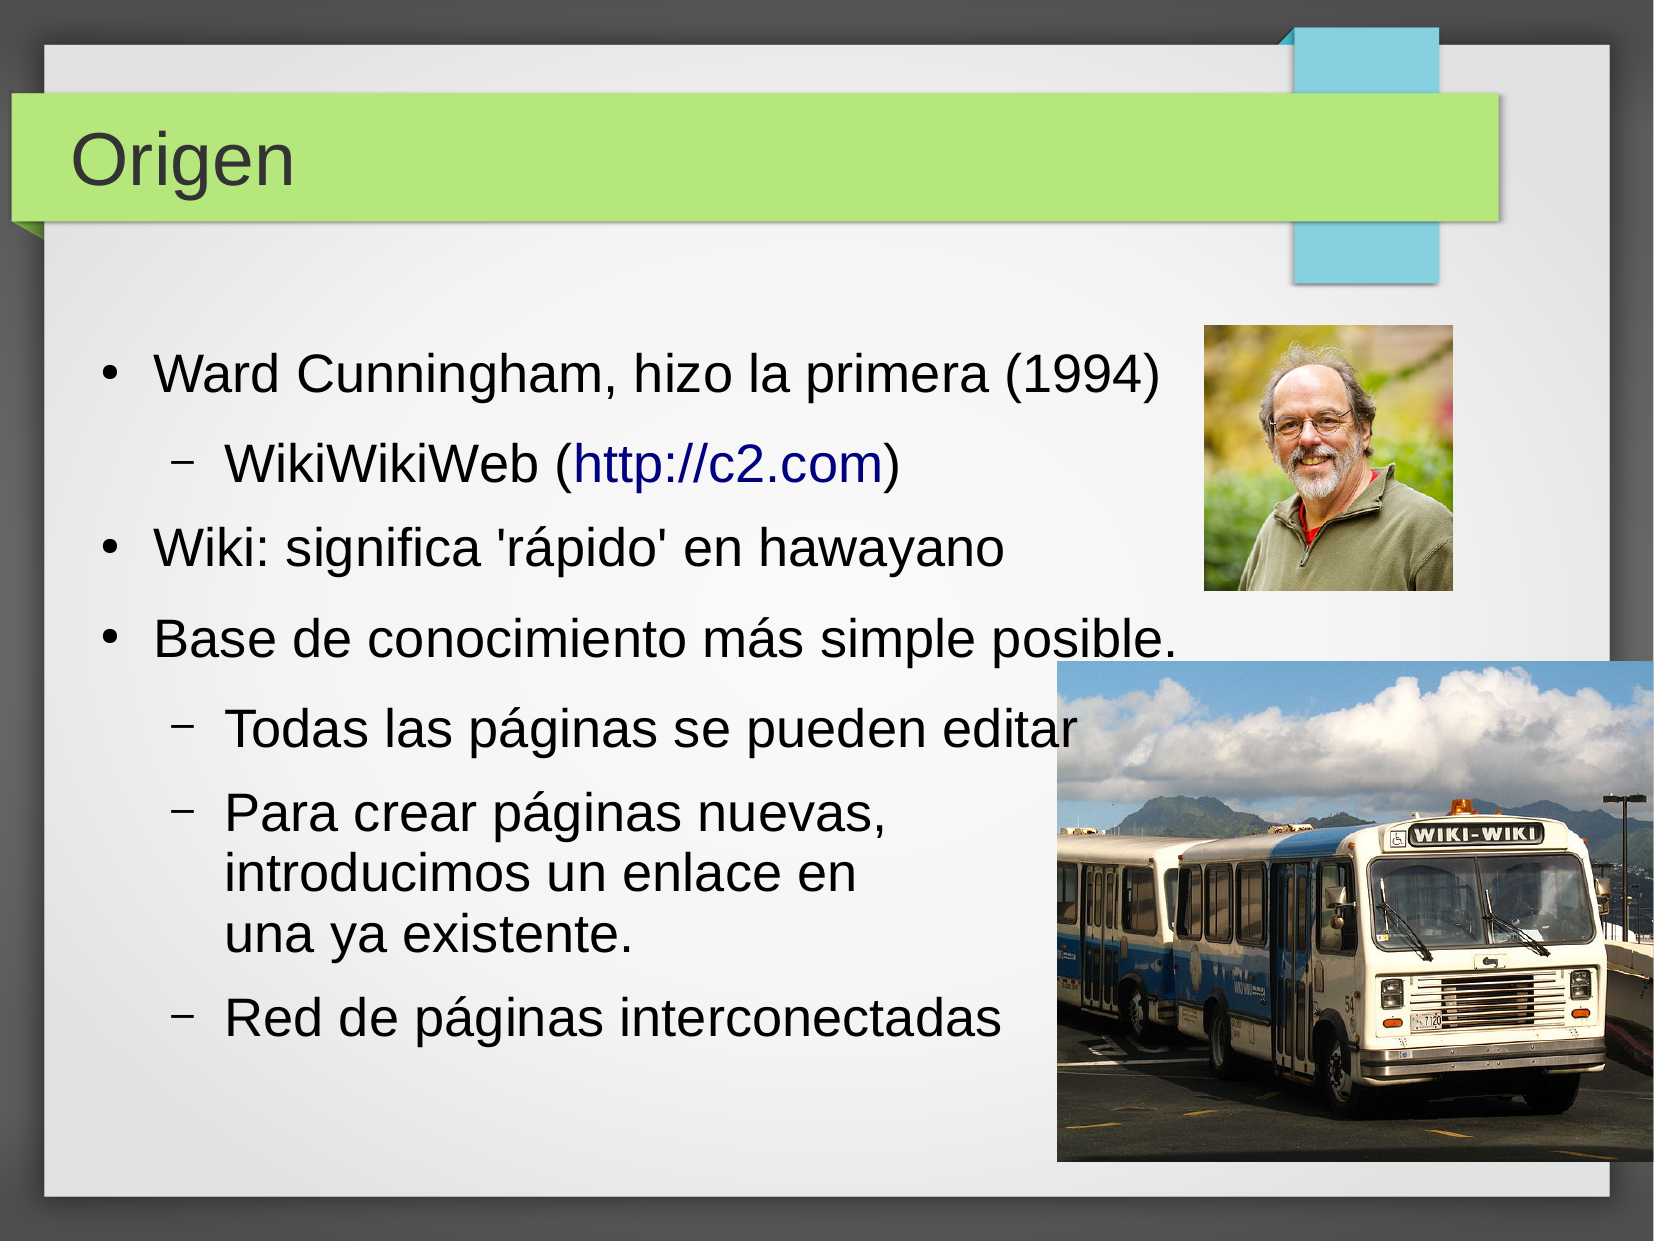

# Origen
Ward Cunningham, hizo la primera (1994)
WikiWikiWeb (http://c2.com)
Wiki: significa 'rápido' en hawayano
Base de conocimiento más simple posible.
Todas las páginas se pueden editar
Para crear páginas nuevas,
introducimos un enlace en
una ya existente.
Red de páginas interconectadas